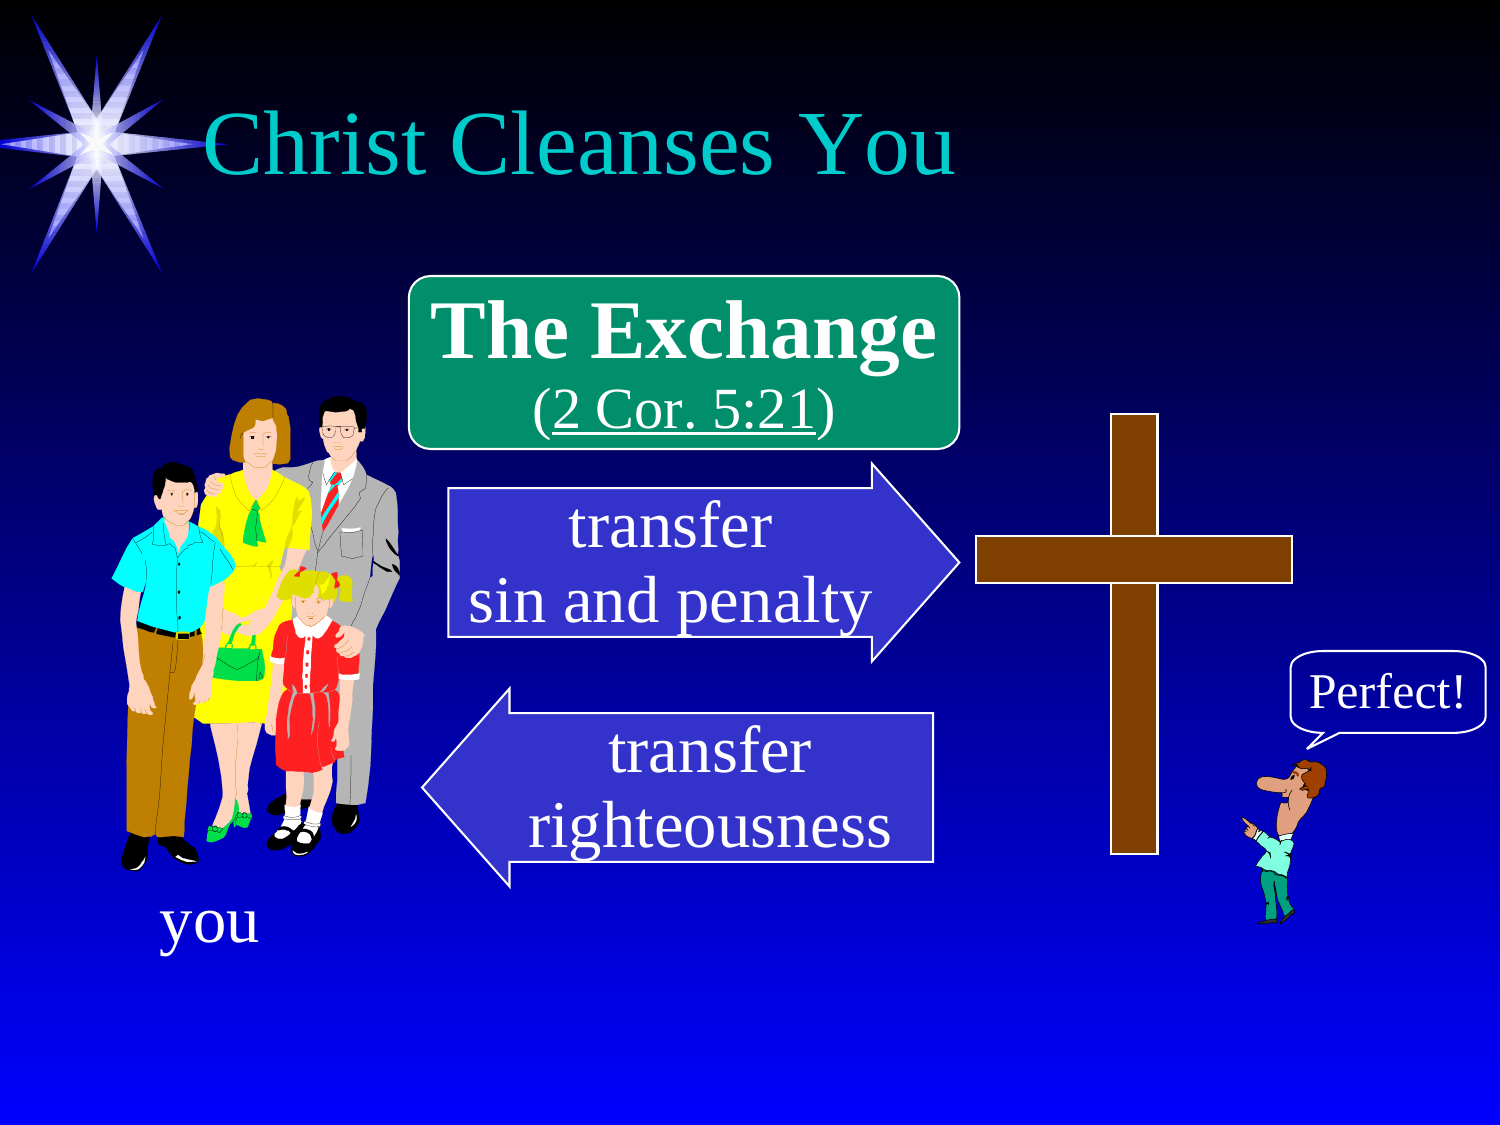

# Christ Cleanses You
The Exchange
(2 Cor. 5:21)
transfer
sin and penalty
Perfect!
transfer
righteousness
you